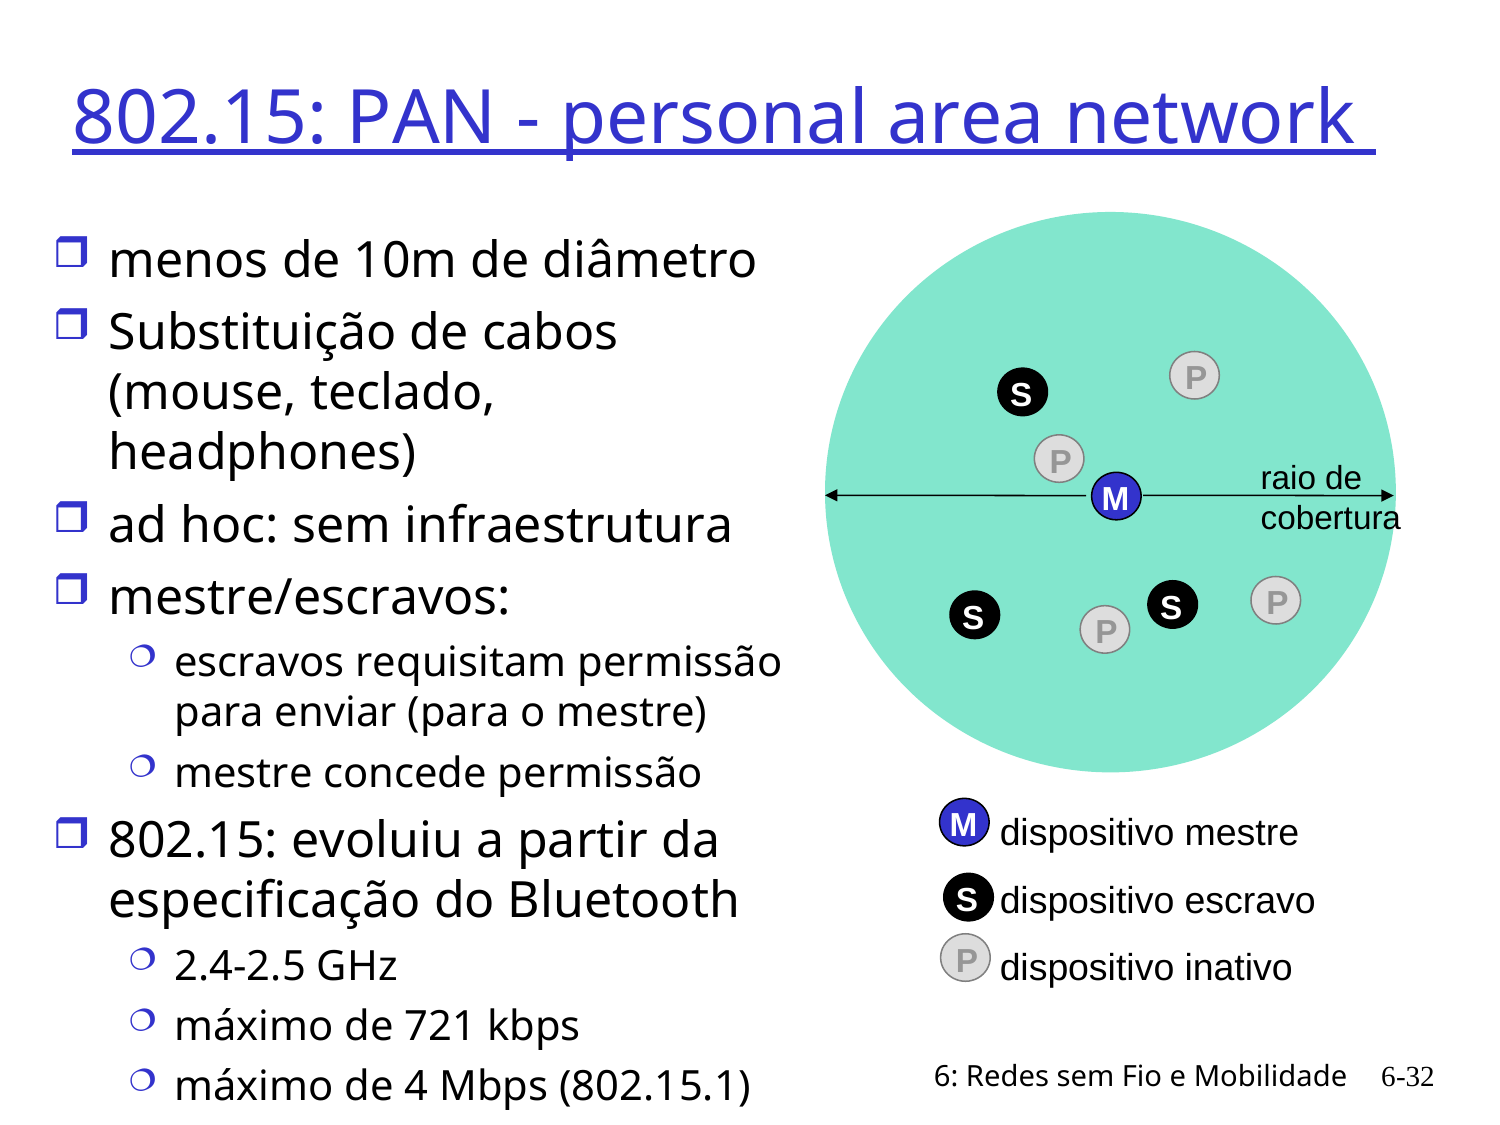

802.15: PAN - personal area network
menos de 10m de diâmetro
Substituição de cabos (mouse, teclado, headphones)
ad hoc: sem infraestrutura
mestre/escravos:
escravos requisitam permissão para enviar (para o mestre)
mestre concede permissão
802.15: evoluiu a partir da especificação do Bluetooth
2.4-2.5 GHz
máximo de 721 kbps
máximo de 4 Mbps (802.15.1)
P
S
P
raio de
cobertura
M
P
S
S
P
dispositivo mestre
dispositivo escravo
dispositivo inativo
M
S
P
6: Redes sem Fio e Mobilidade